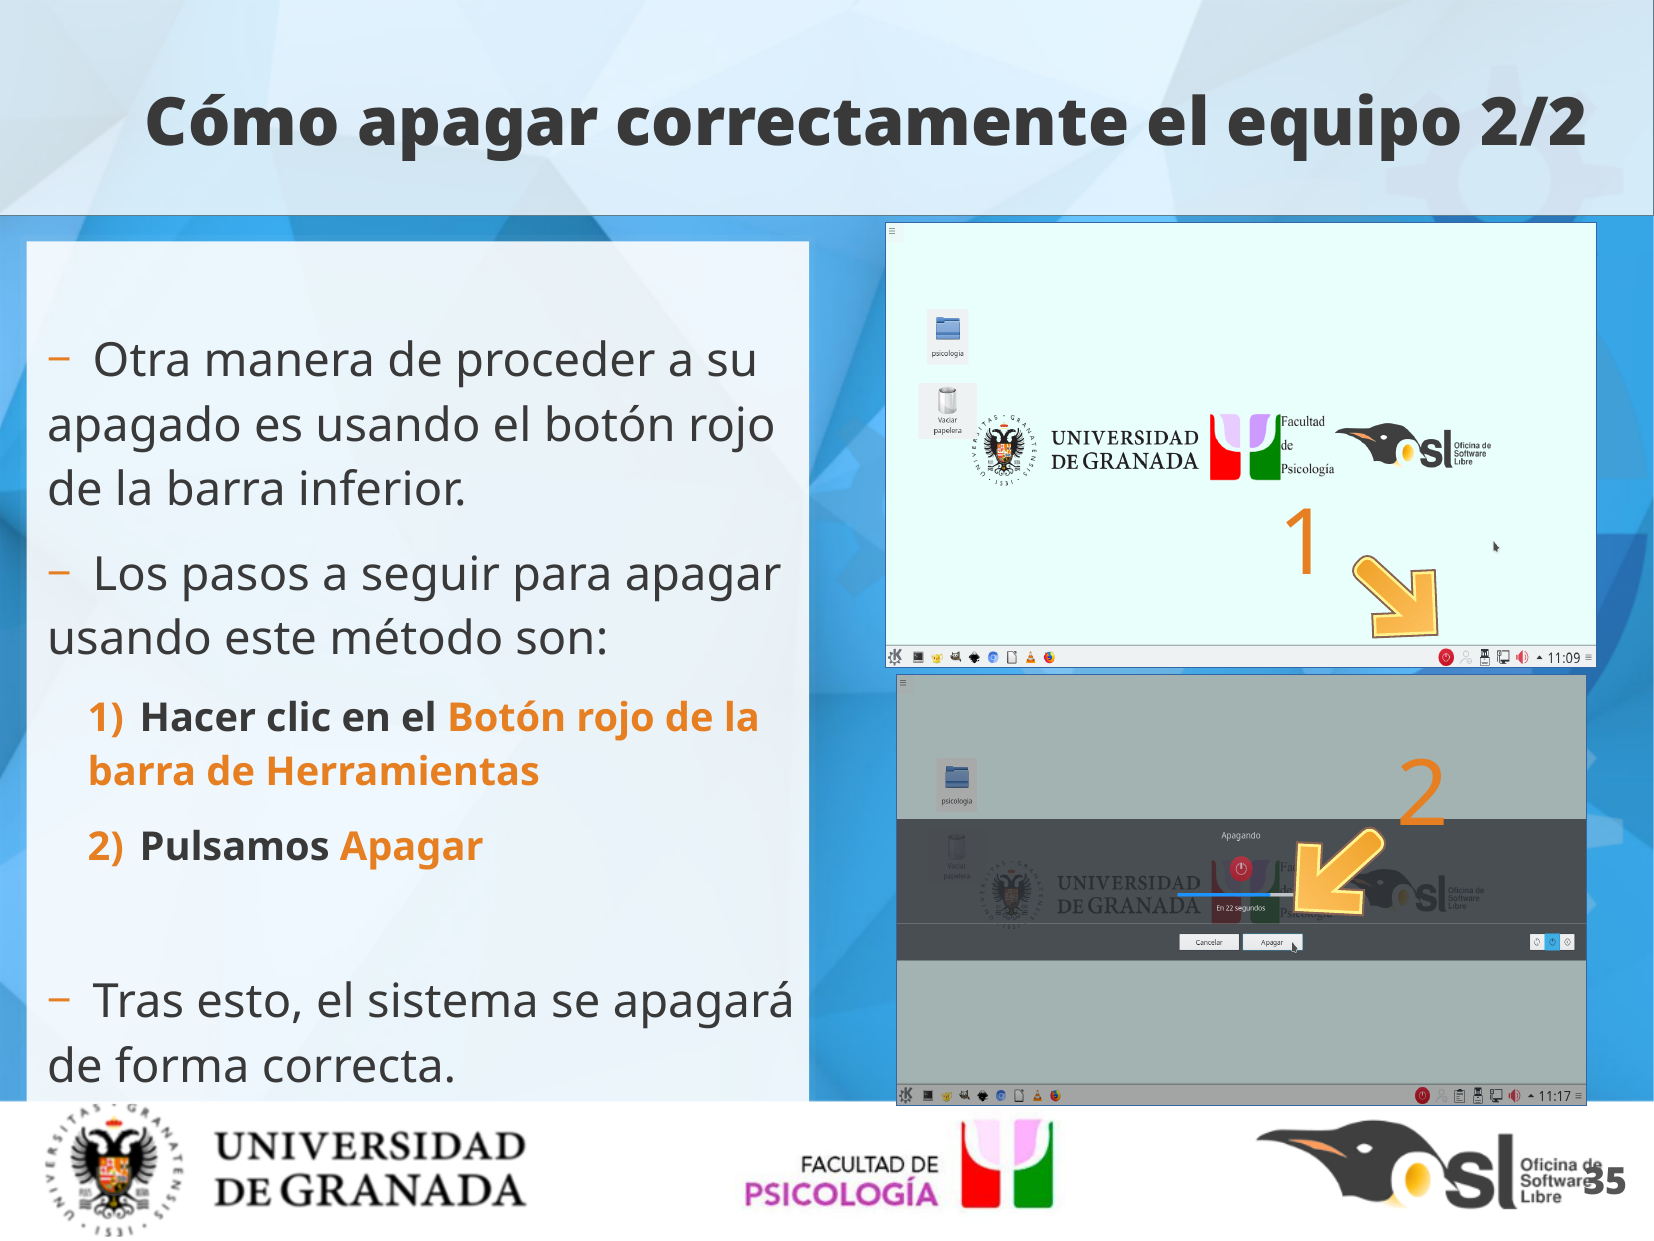

# Cómo apagar correctamente el equipo 2/2
 Otra manera de proceder a su apagado es usando el botón rojo de la barra inferior.
 Los pasos a seguir para apagar usando este método son:
 Hacer clic en el Botón rojo de la barra de Herramientas
 Pulsamos Apagar
 Tras esto, el sistema se apagará de forma correcta.
1
2
35